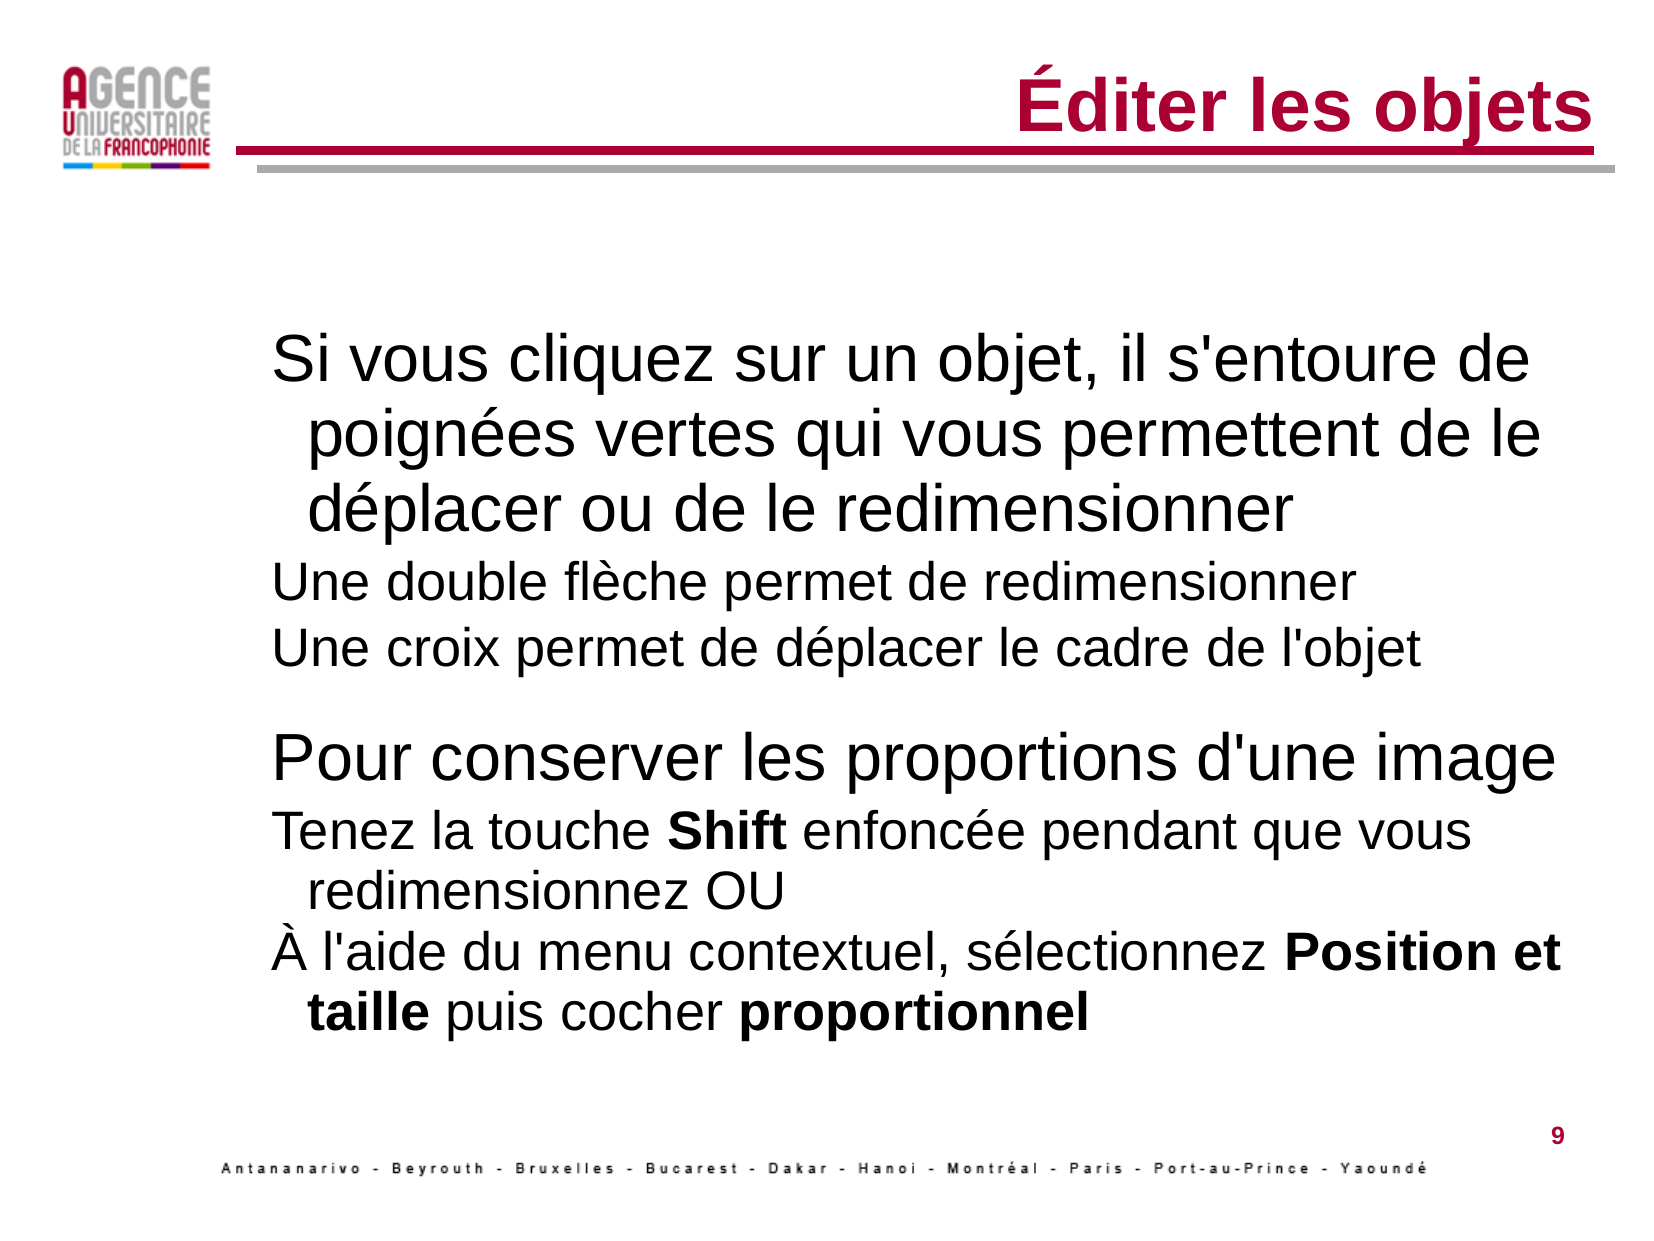

# Éditer les objets
Si vous cliquez sur un objet, il s'entoure de poignées vertes qui vous permettent de le déplacer ou de le redimensionner
Une double flèche permet de redimensionner
Une croix permet de déplacer le cadre de l'objet
Pour conserver les proportions d'une image
Tenez la touche Shift enfoncée pendant que vous redimensionnez OU
À l'aide du menu contextuel, sélectionnez Position et taille puis cocher proportionnel
9